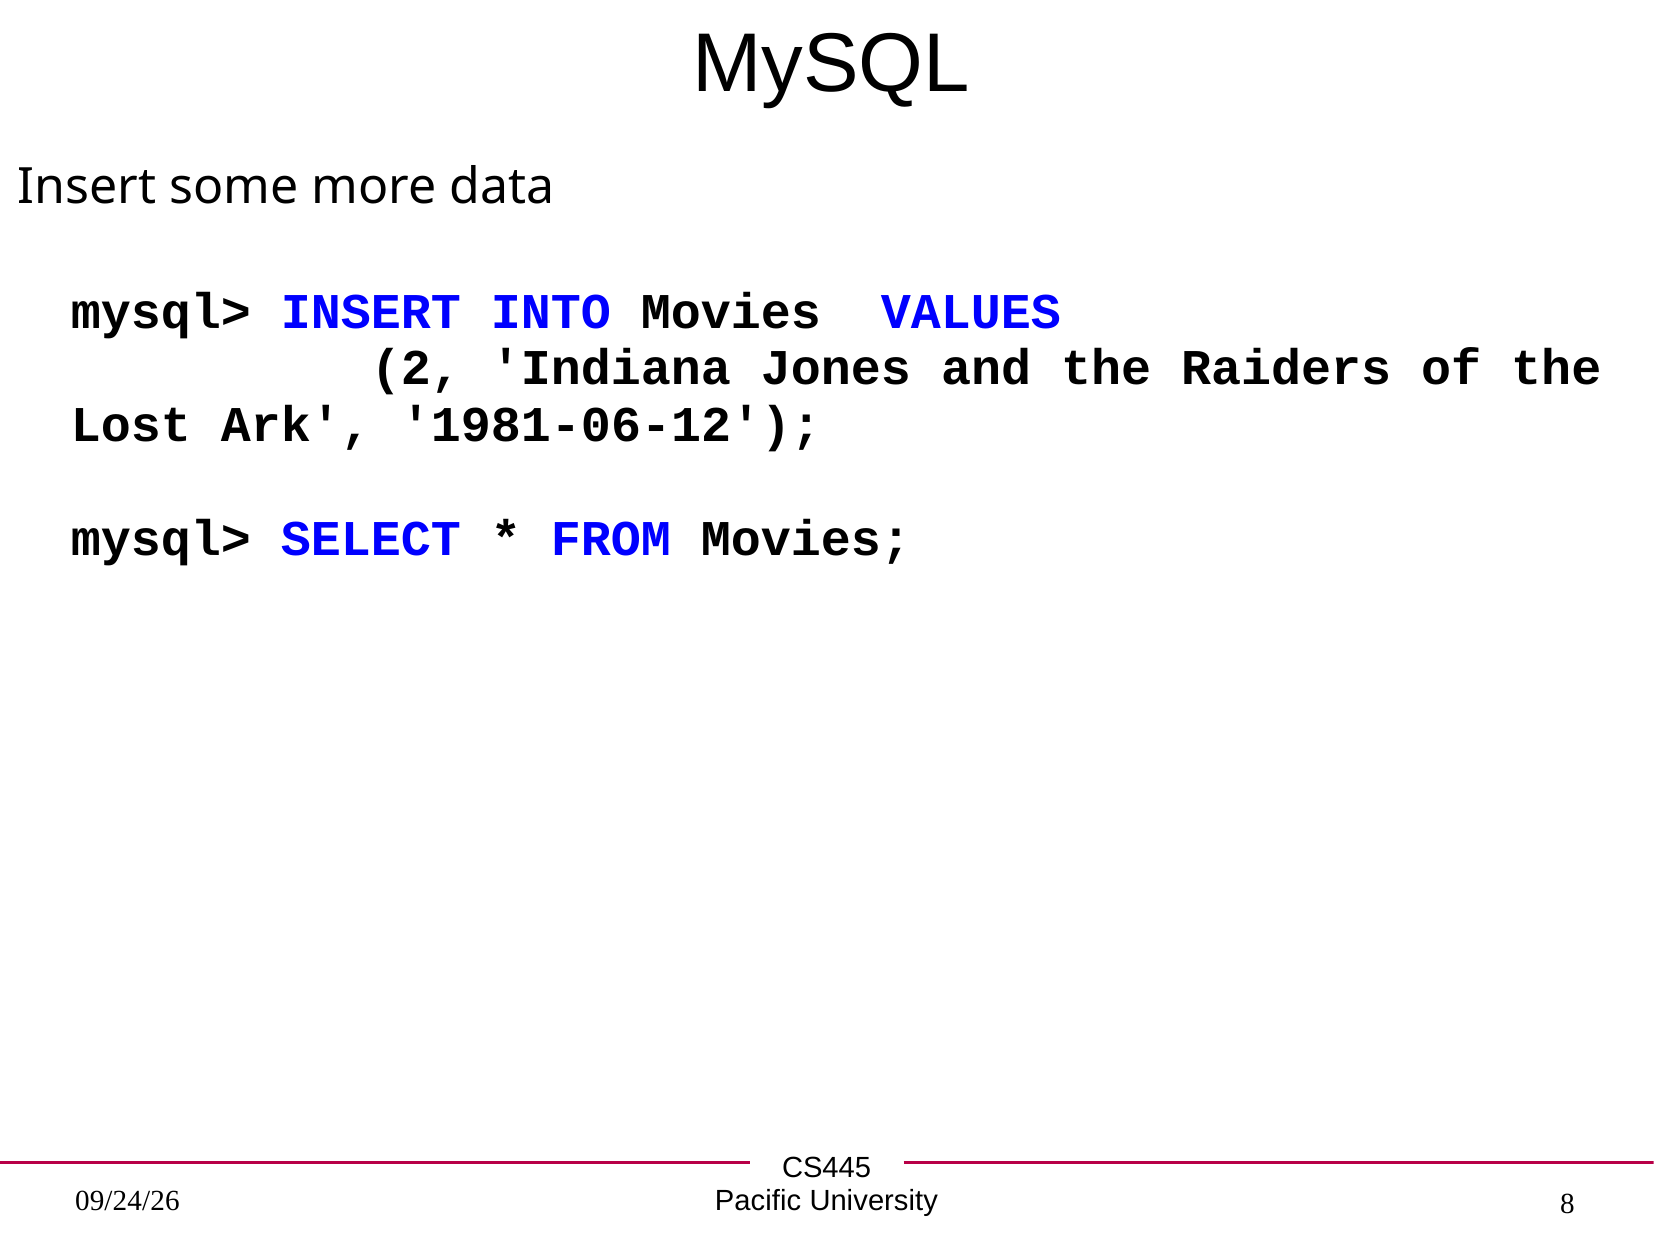

# MySQL
Insert some more data
mysql> INSERT INTO Movies VALUES
				(2, 'Indiana Jones and the Raiders of the Lost Ark', '1981-06-12');
mysql> SELECT * FROM Movies;